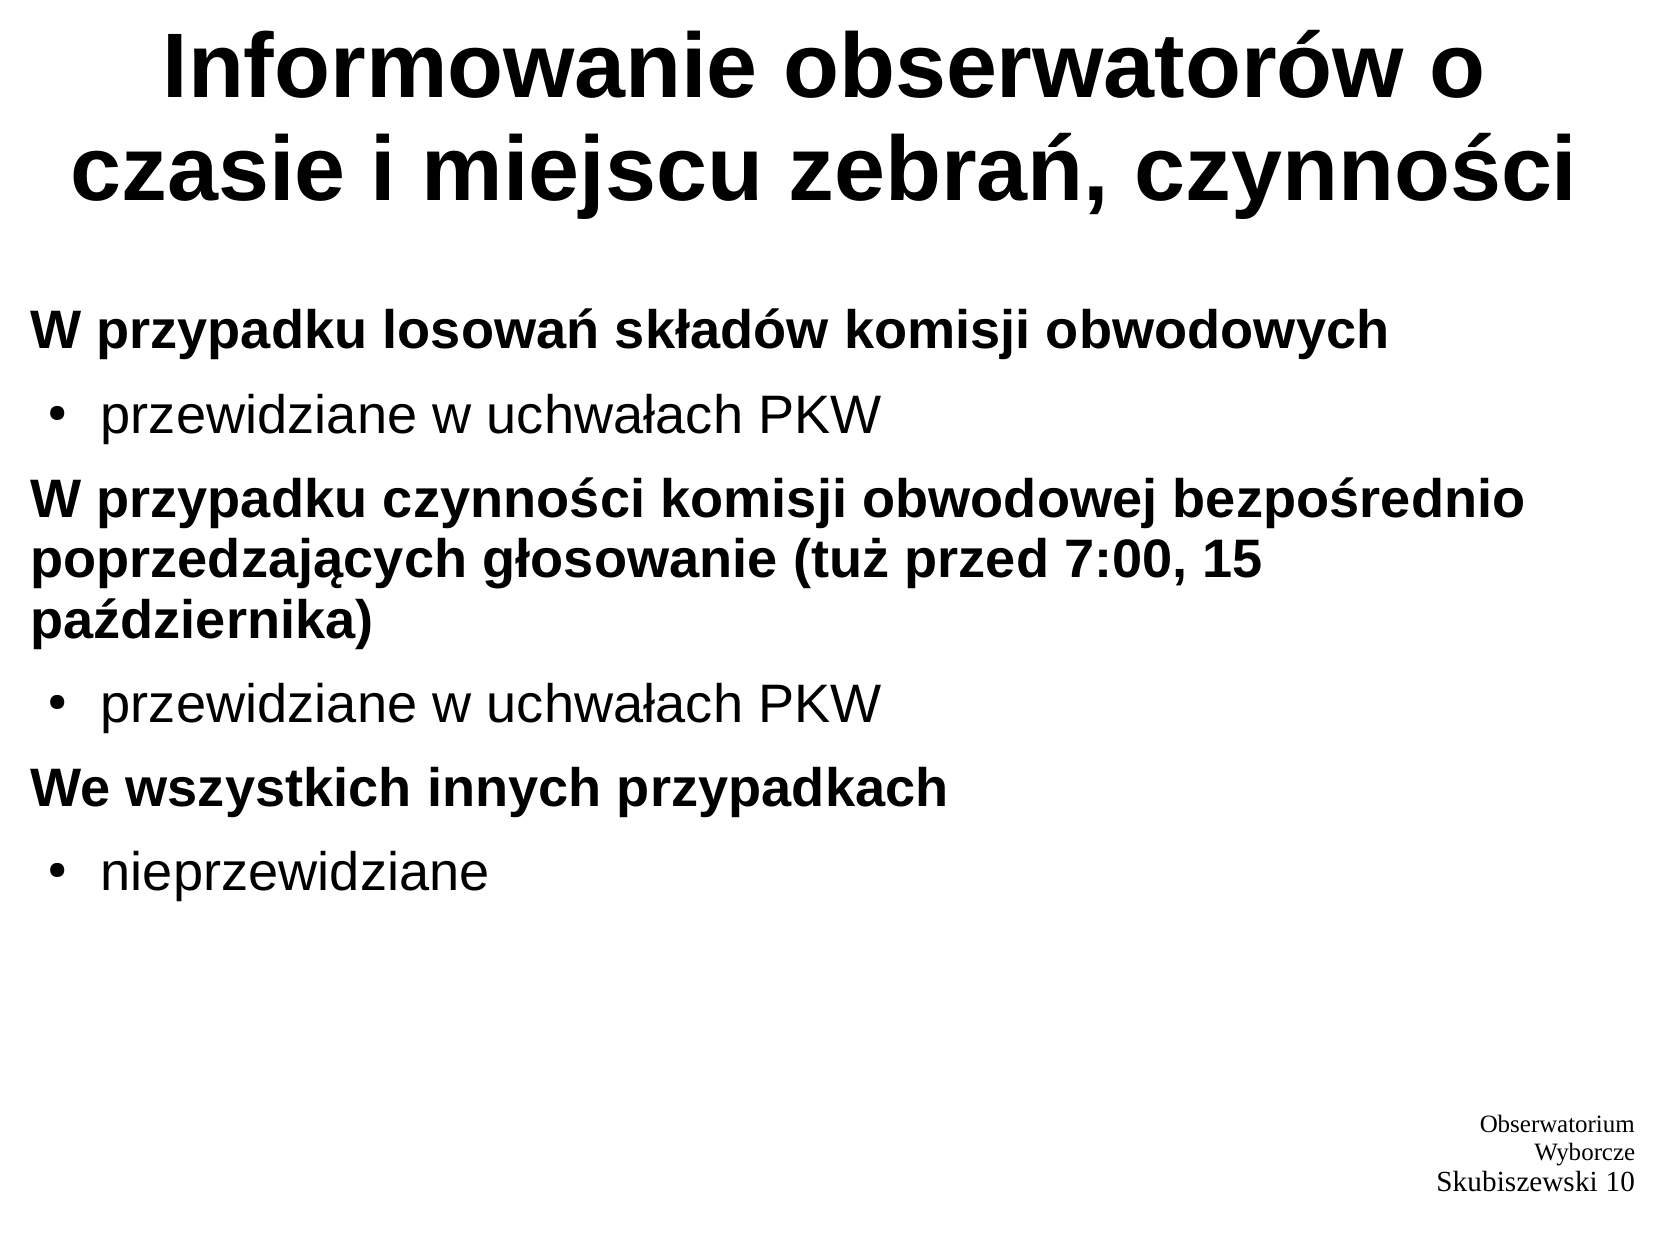

# Informowanie obserwatorów o czasie i miejscu zebrań, czynności
W przypadku losowań składów komisji obwodowych
przewidziane w uchwałach PKW
W przypadku czynności komisji obwodowej bezpośrednio poprzedzających głosowanie (tuż przed 7:00, 15 października)
przewidziane w uchwałach PKW
We wszystkich innych przypadkach
nieprzewidziane
10